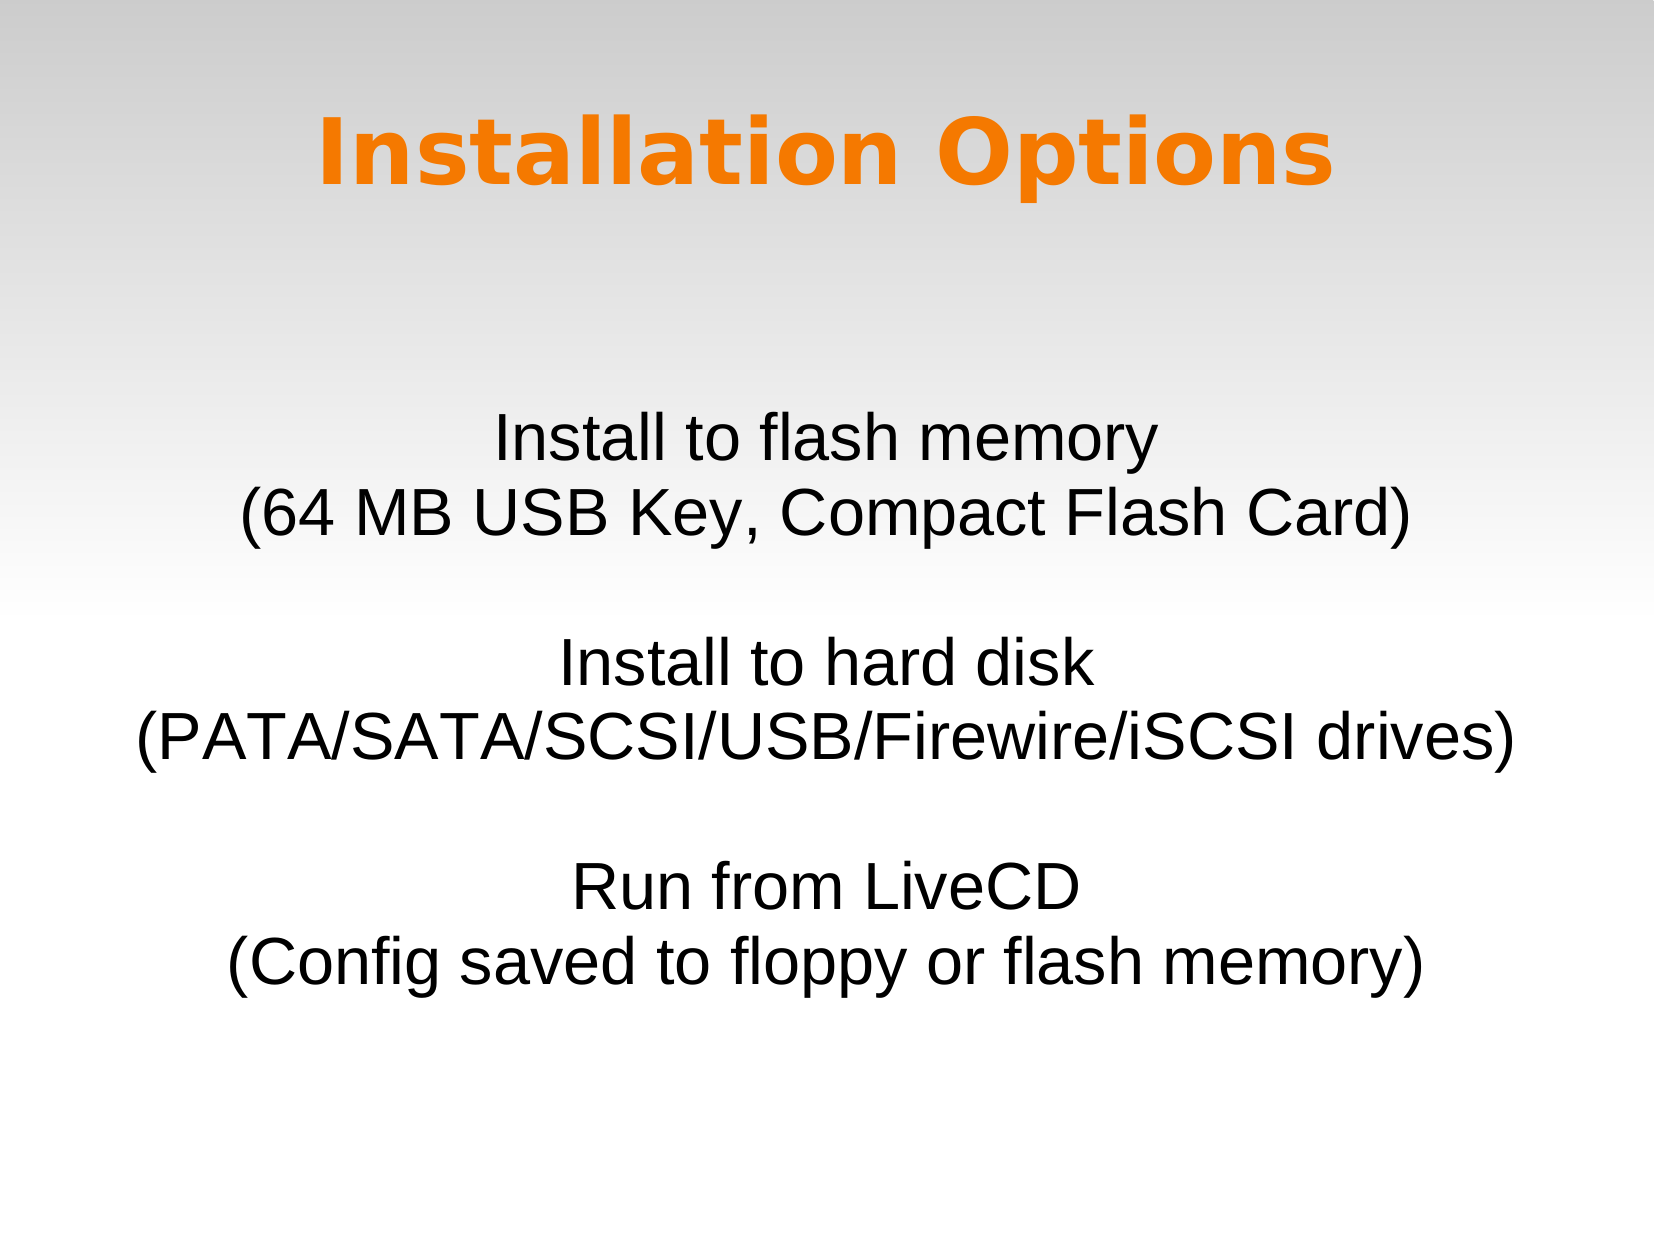

# Installation Options
Install to flash memory
(64 MB USB Key, Compact Flash Card)
Install to hard disk
(PATA/SATA/SCSI/USB/Firewire/iSCSI drives)
Run from LiveCD
(Config saved to floppy or flash memory)